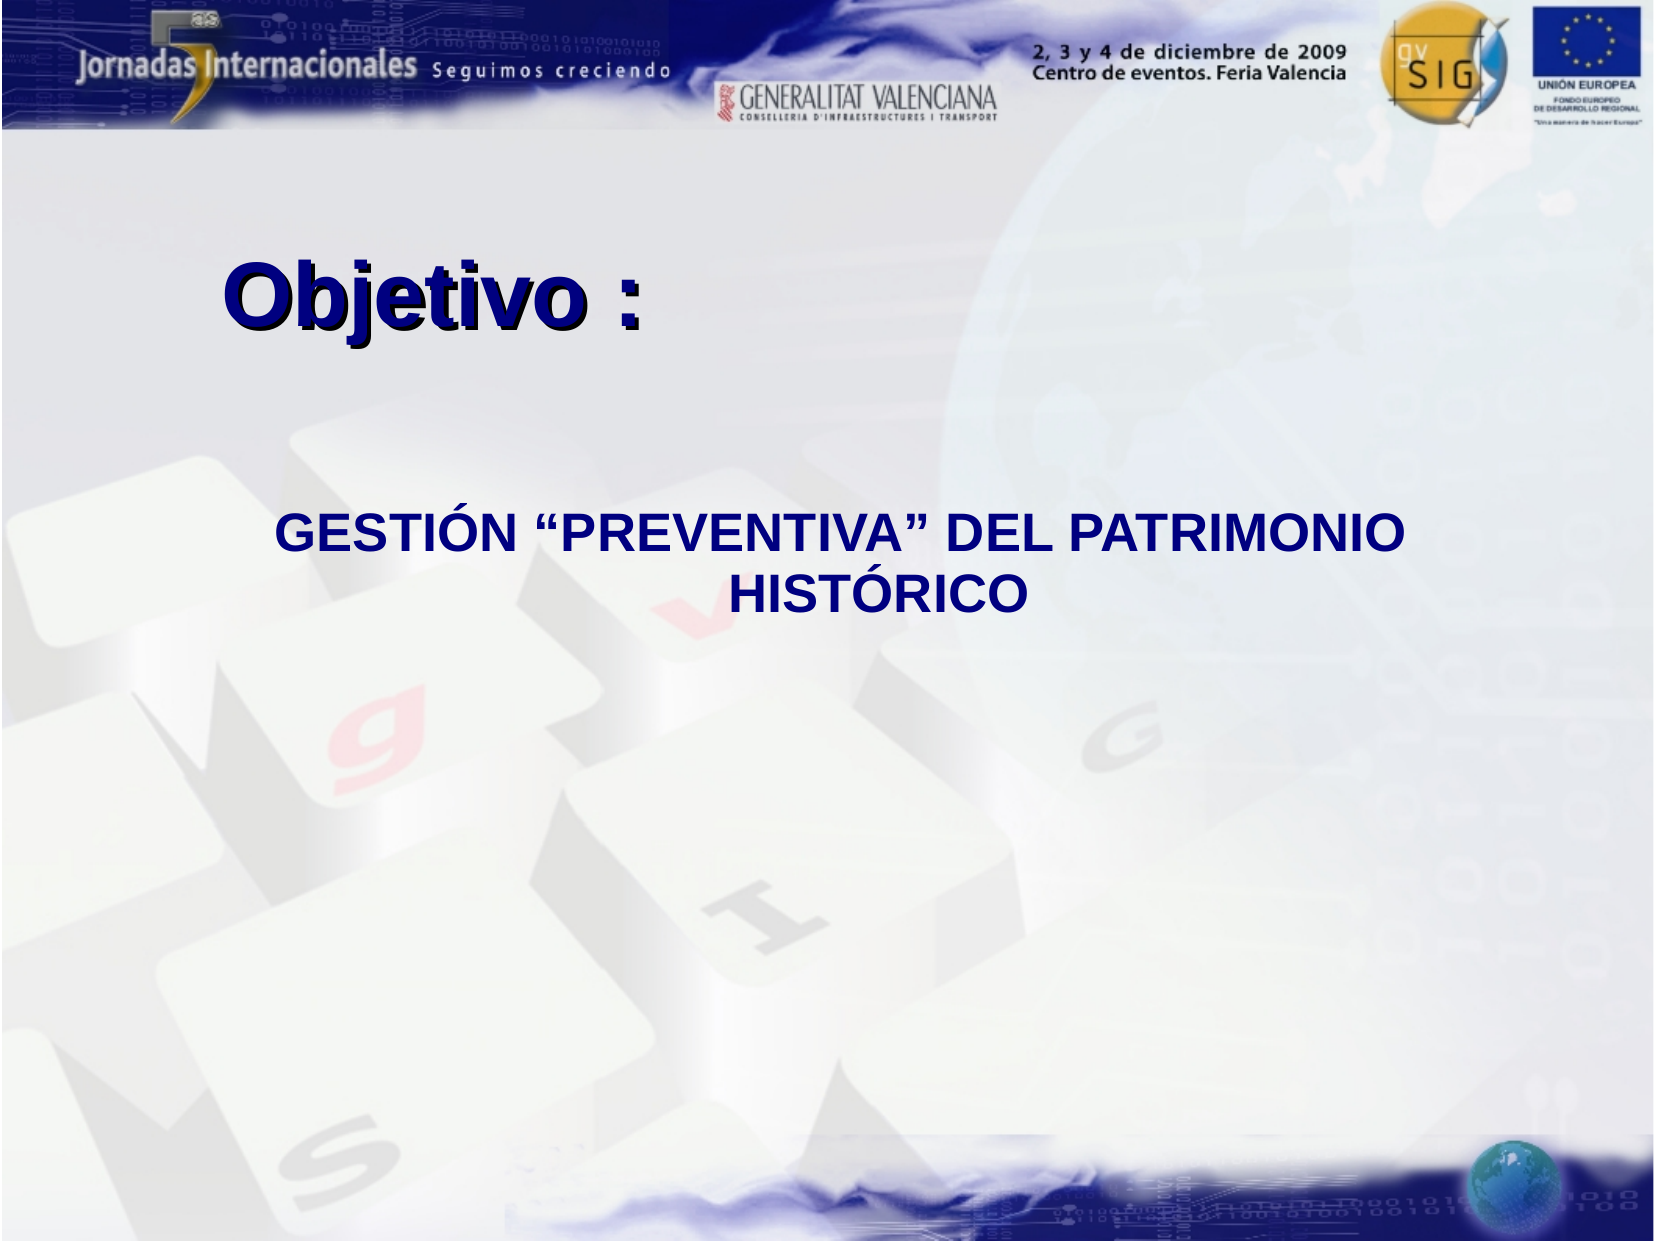

Objetivo :
GESTIÓN “PREVENTIVA” DEL PATRIMONIO HISTÓRICO